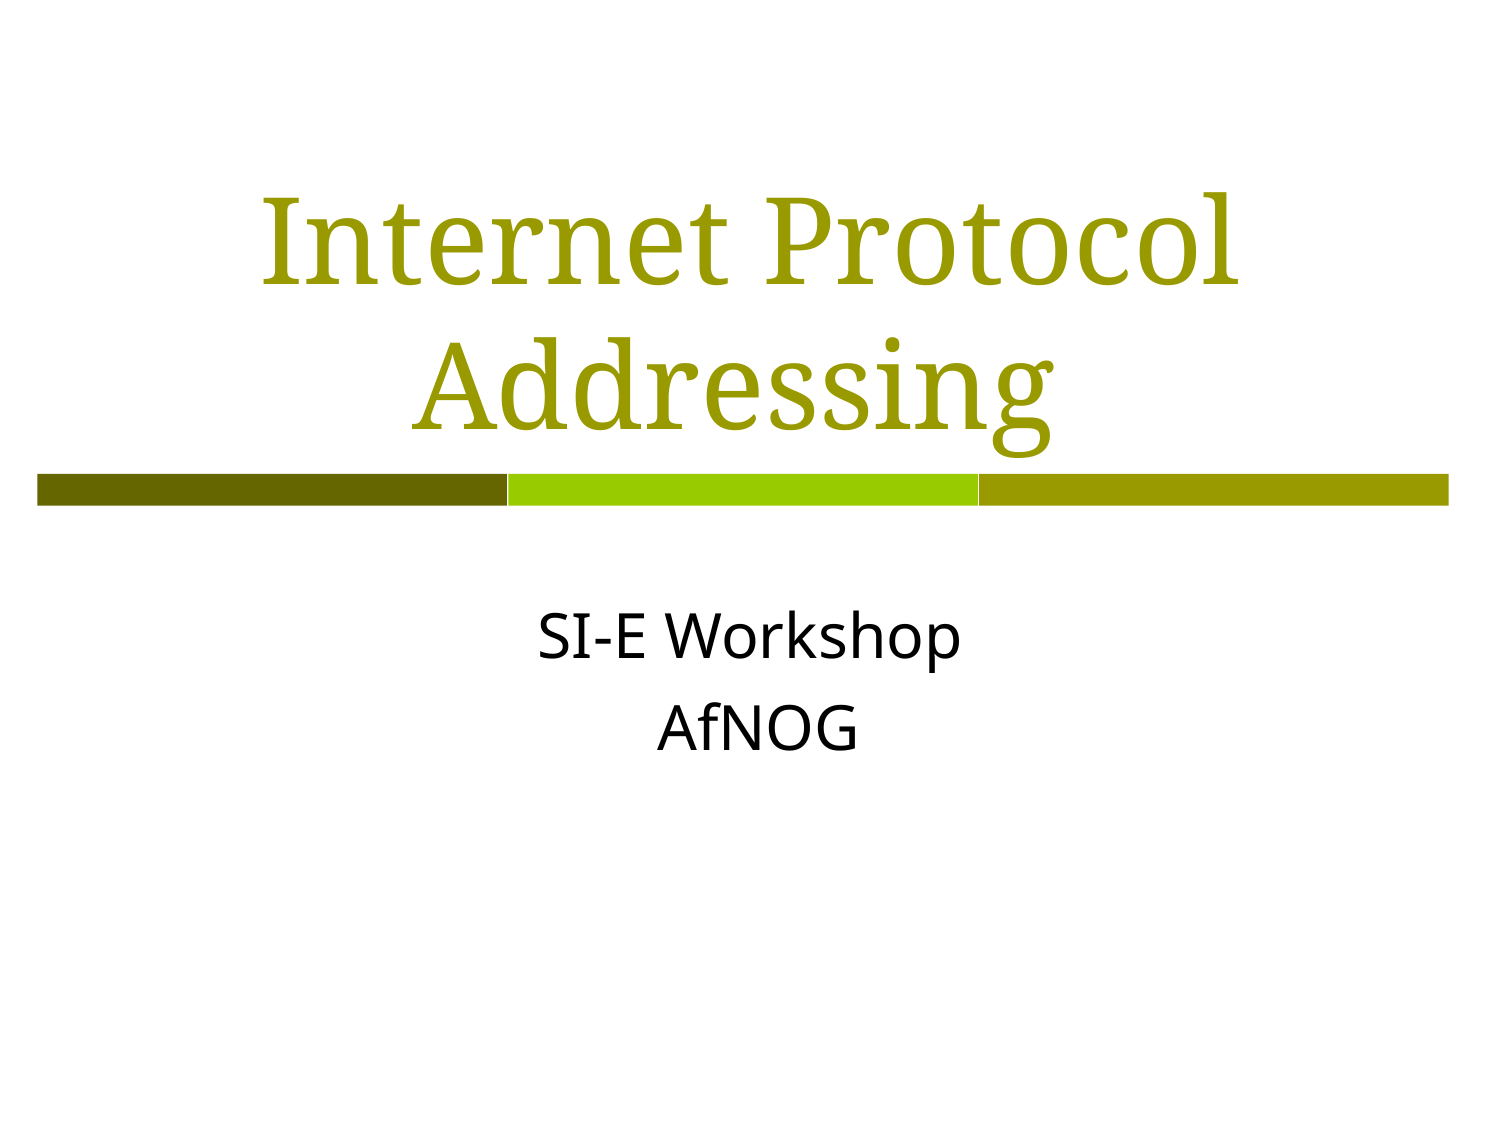

# Internet Protocol Addressing
SI-E Workshop
 AfNOG